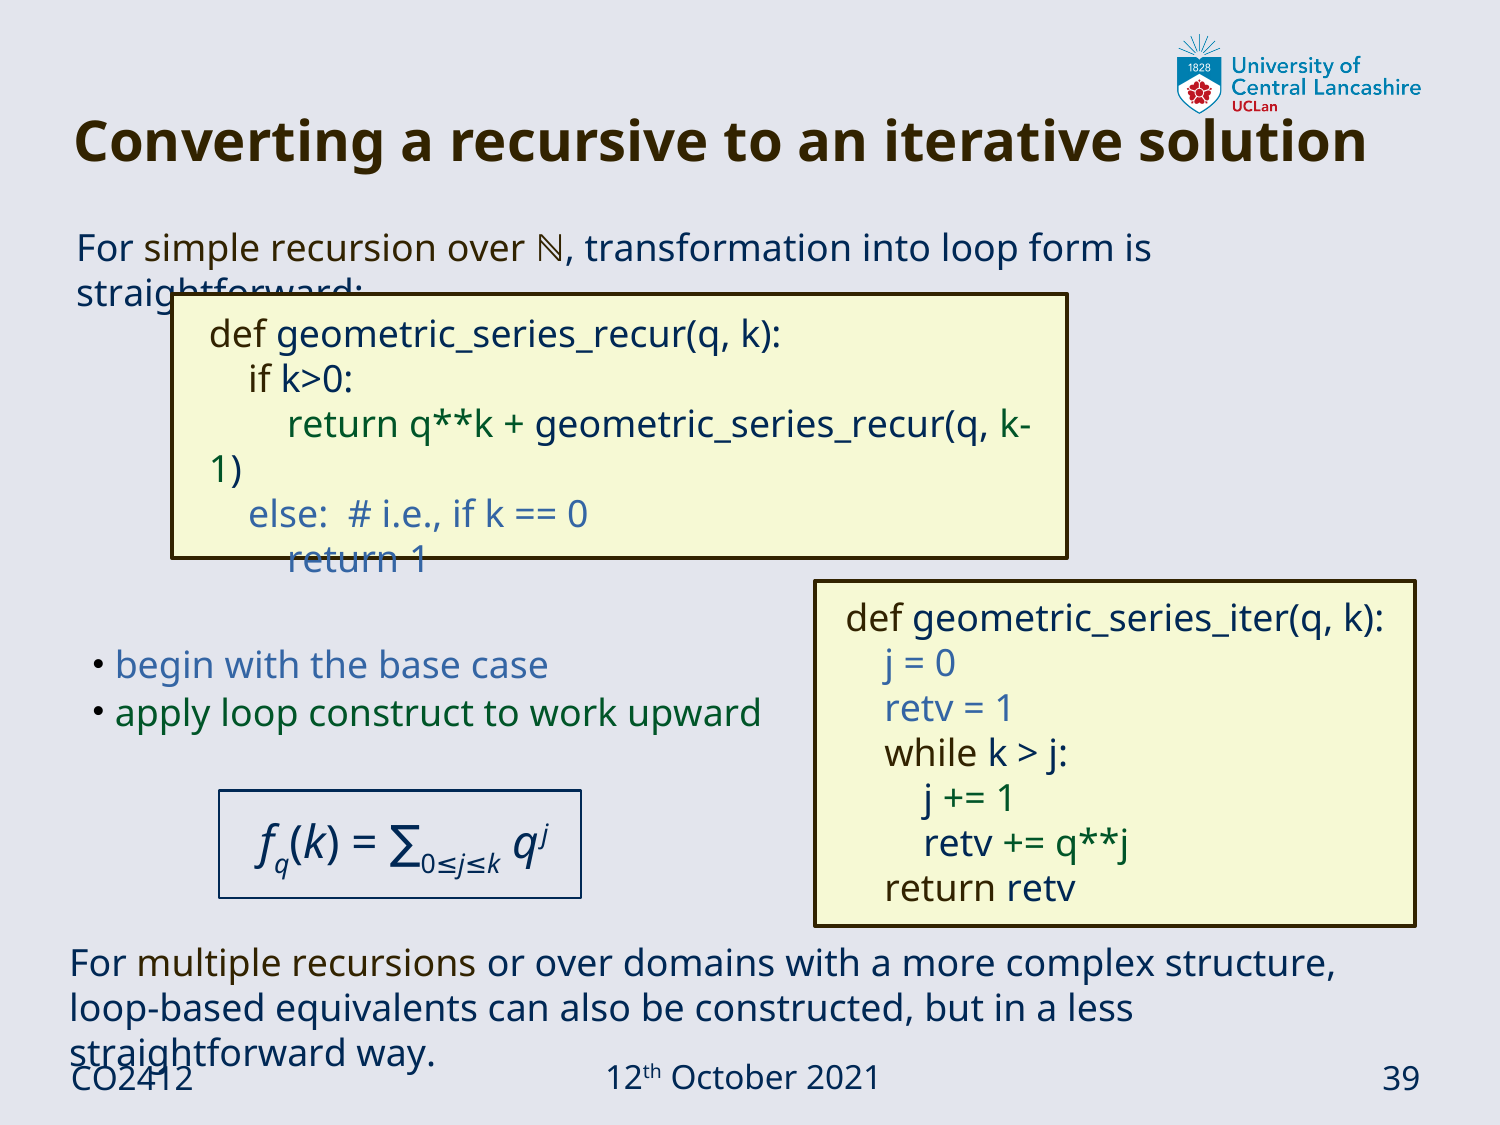

# Converting a recursive to an iterative solution
For simple recursion over ℕ, transformation into loop form is straightforward:
def geometric_series_recur(q, k):
 if k>0:
 return q**k + geometric_series_recur(q, k-1)
 else: # i.e., if k == 0
 return 1
def geometric_series_iter(q, k):
 j = 0
 retv = 1
 while k > j:
 j += 1
 retv += q**j
 return retv
 begin with the base case
 apply loop construct to work upward
fq(k) = ∑0≤j≤k q j
For multiple recursions or over domains with a more complex structure, loop-based equivalents can also be constructed, but in a less straightforward way.